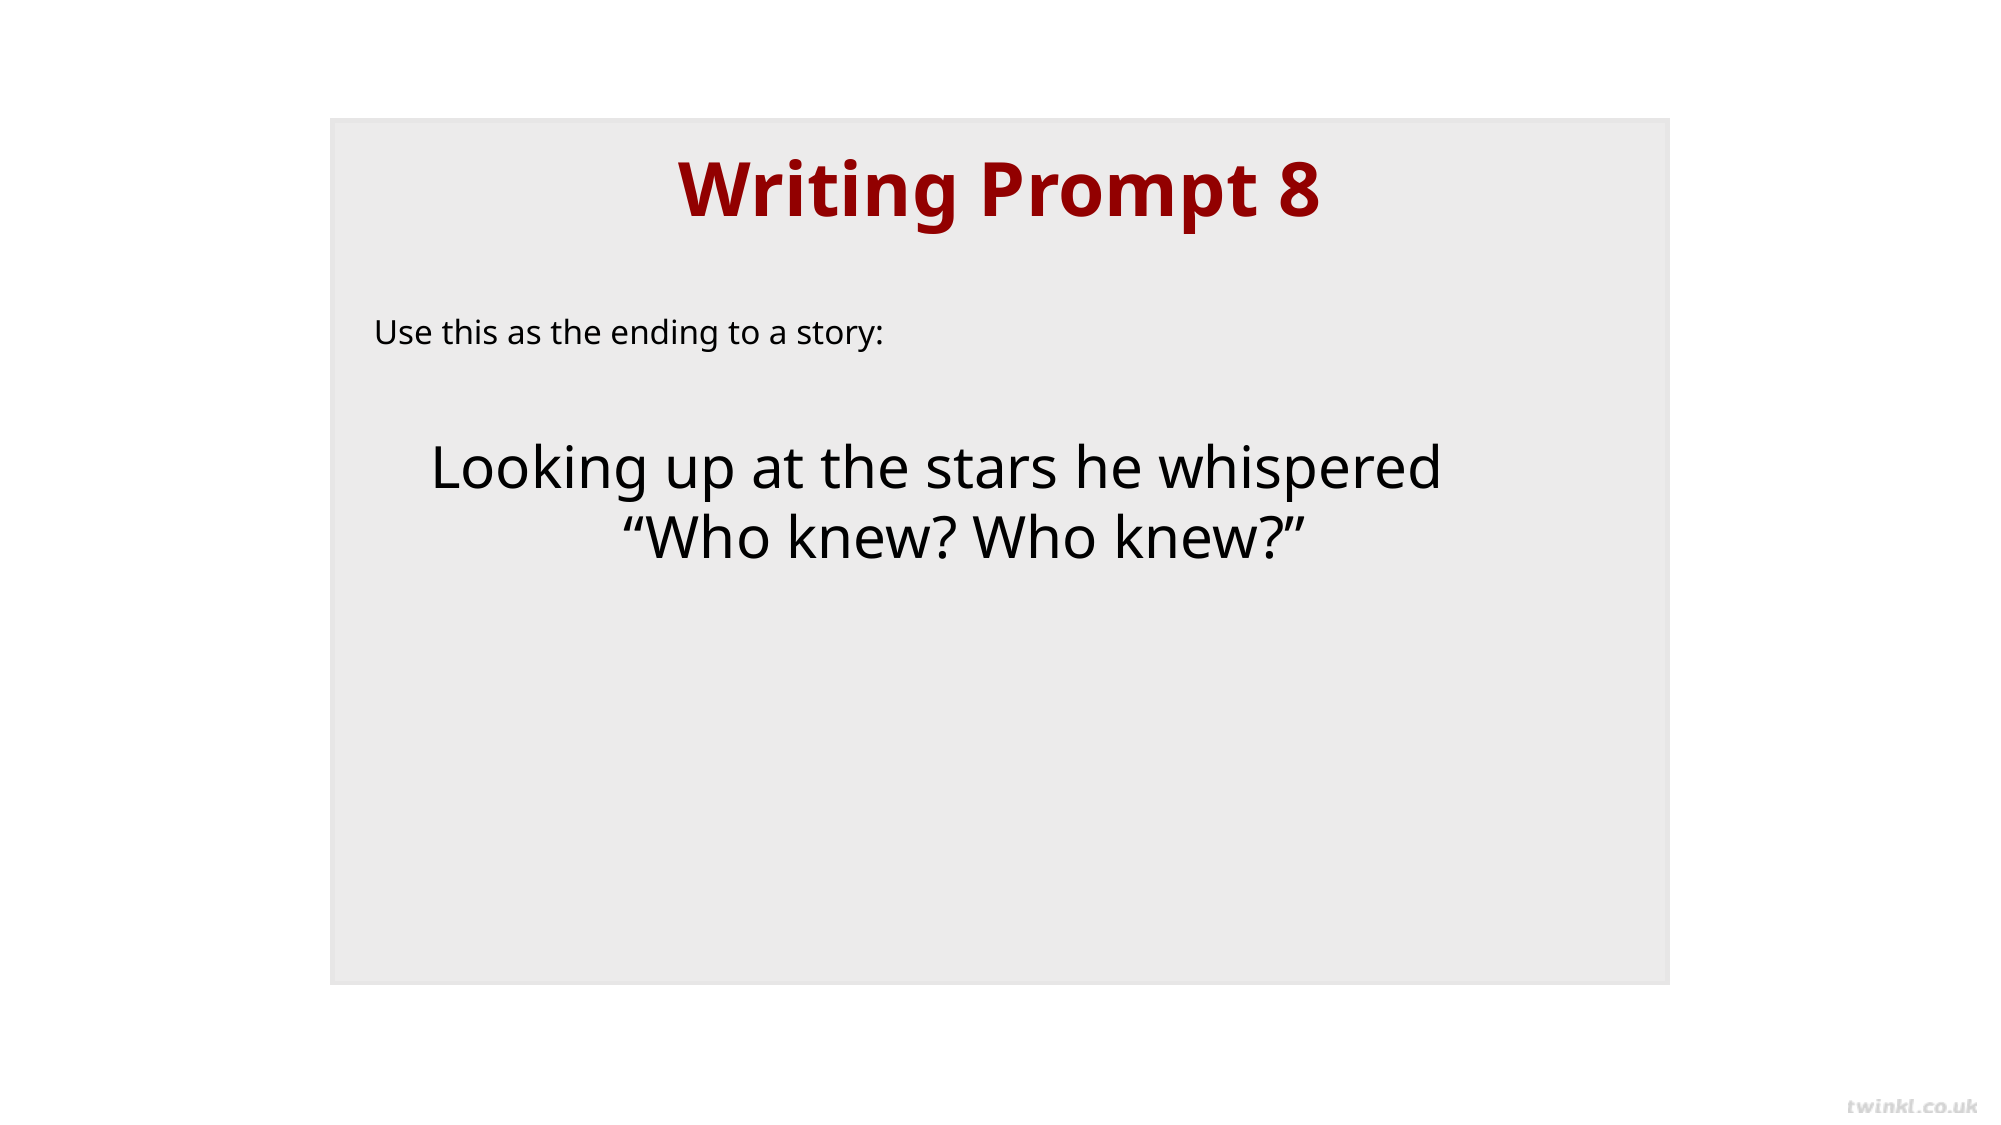

Writing Prompt 8
Use this as the ending to a story:
Looking up at the stars he whispered
“Who knew? Who knew?”